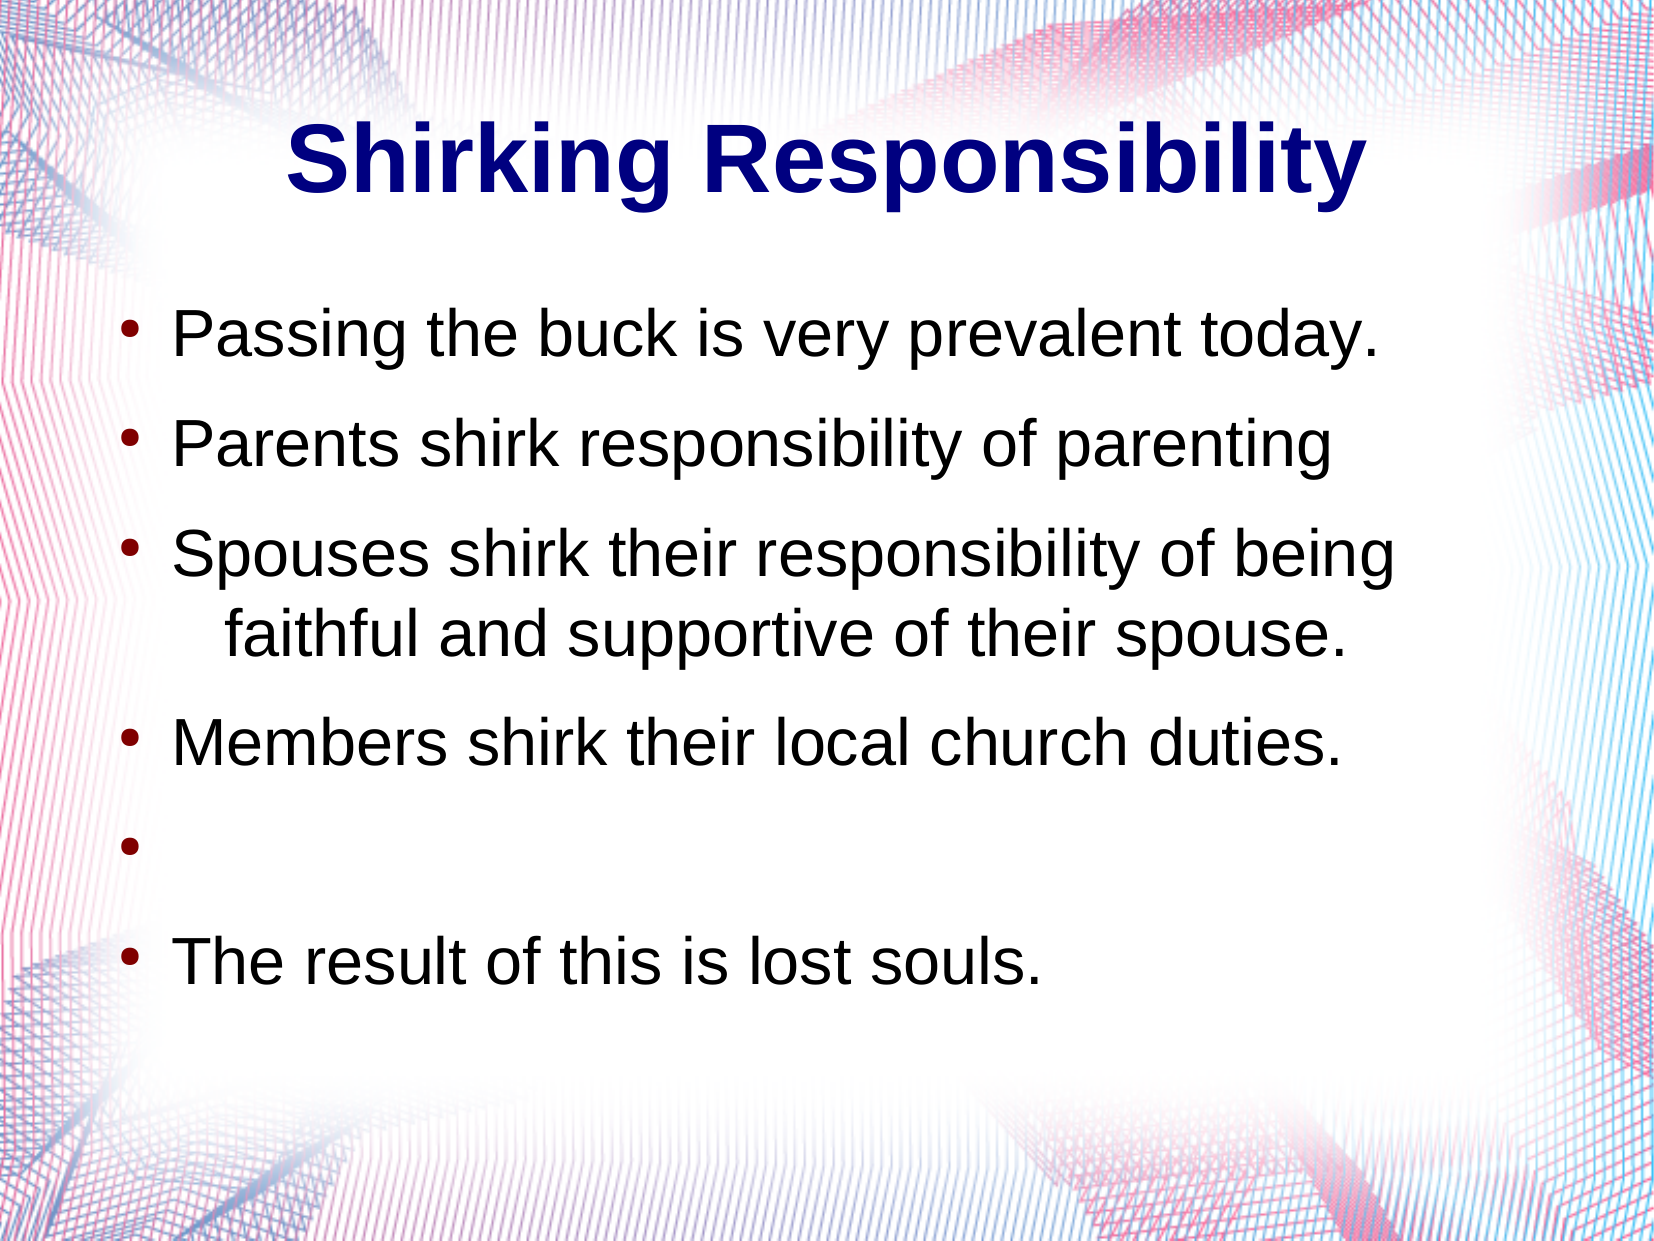

# Shirking Responsibility
Passing the buck is very prevalent today.
Parents shirk responsibility of parenting
Spouses shirk their responsibility of being faithful and supportive of their spouse.
Members shirk their local church duties.
The result of this is lost souls.